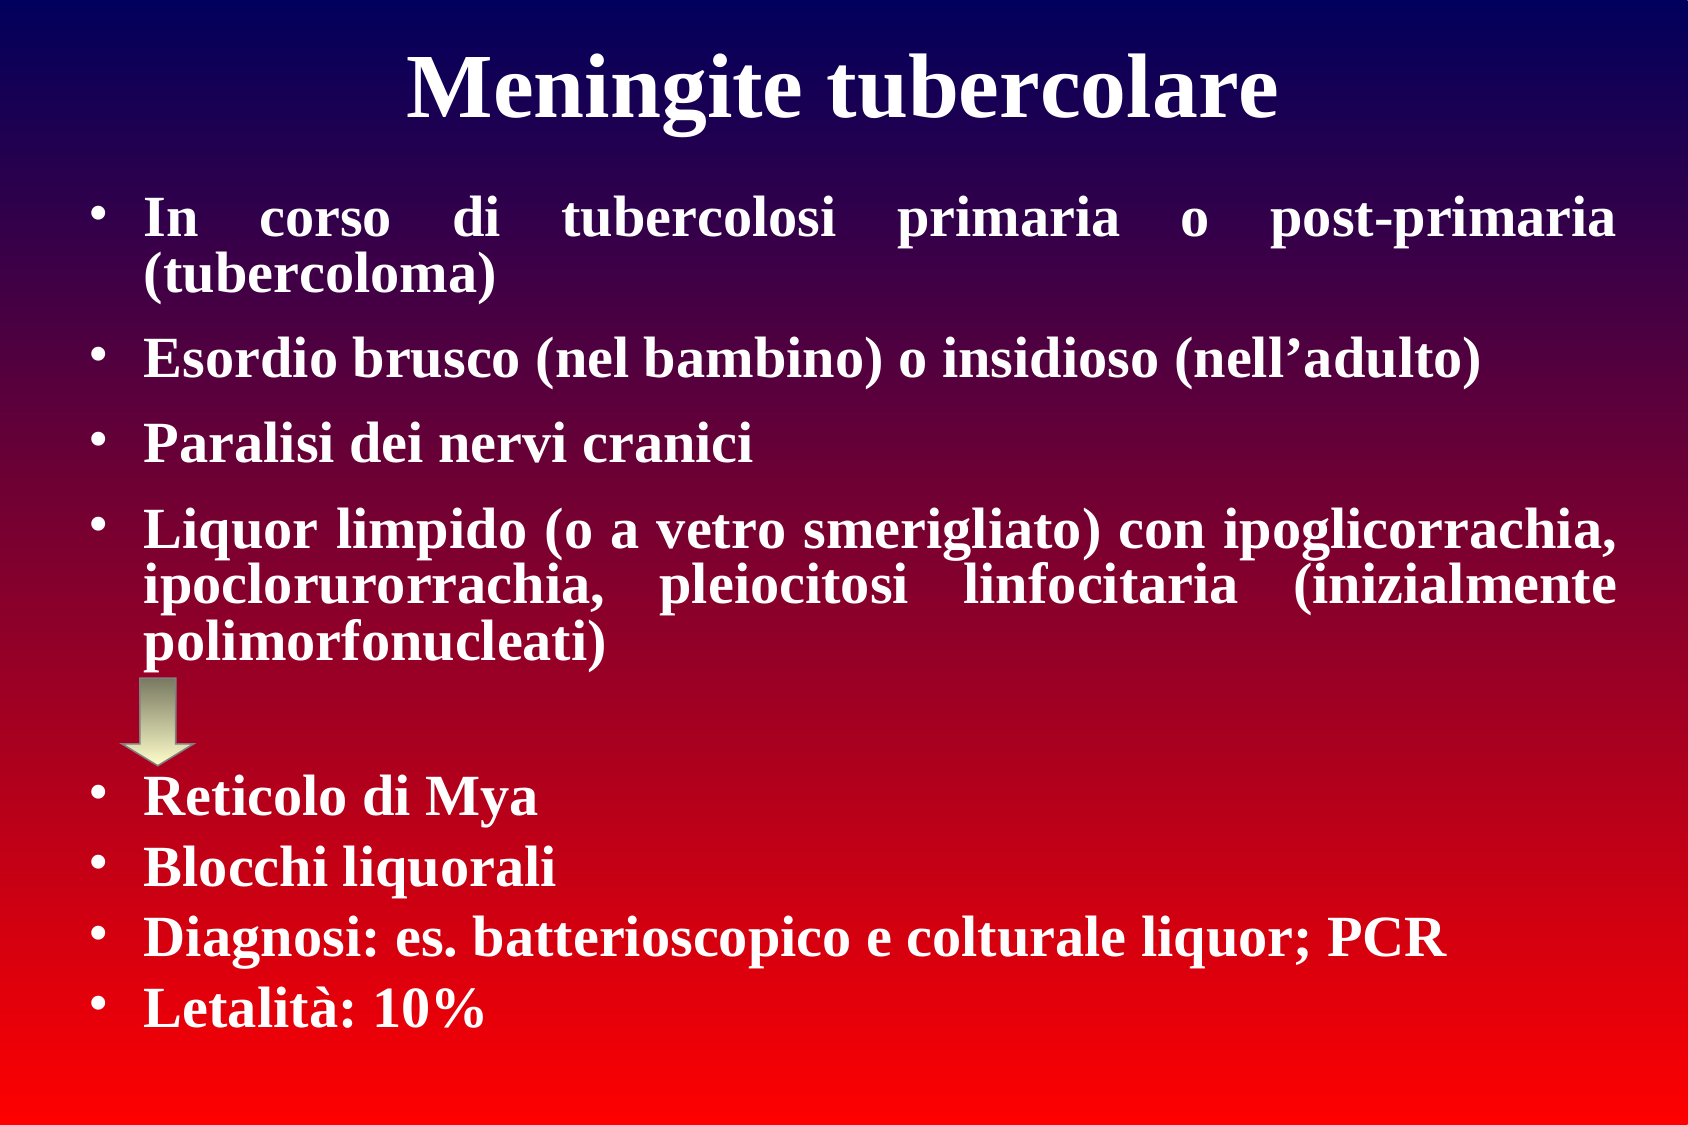

Meningite tubercolare
In corso di tubercolosi primaria o post-primaria (tubercoloma)
Esordio brusco (nel bambino) o insidioso (nell’adulto)
Paralisi dei nervi cranici
Liquor limpido (o a vetro smerigliato) con ipoglicorrachia, ipoclorurorrachia, pleiocitosi linfocitaria (inizialmente polimorfonucleati)
Reticolo di Mya
Blocchi liquorali
Diagnosi: es. batterioscopico e colturale liquor; PCR
Letalità: 10%